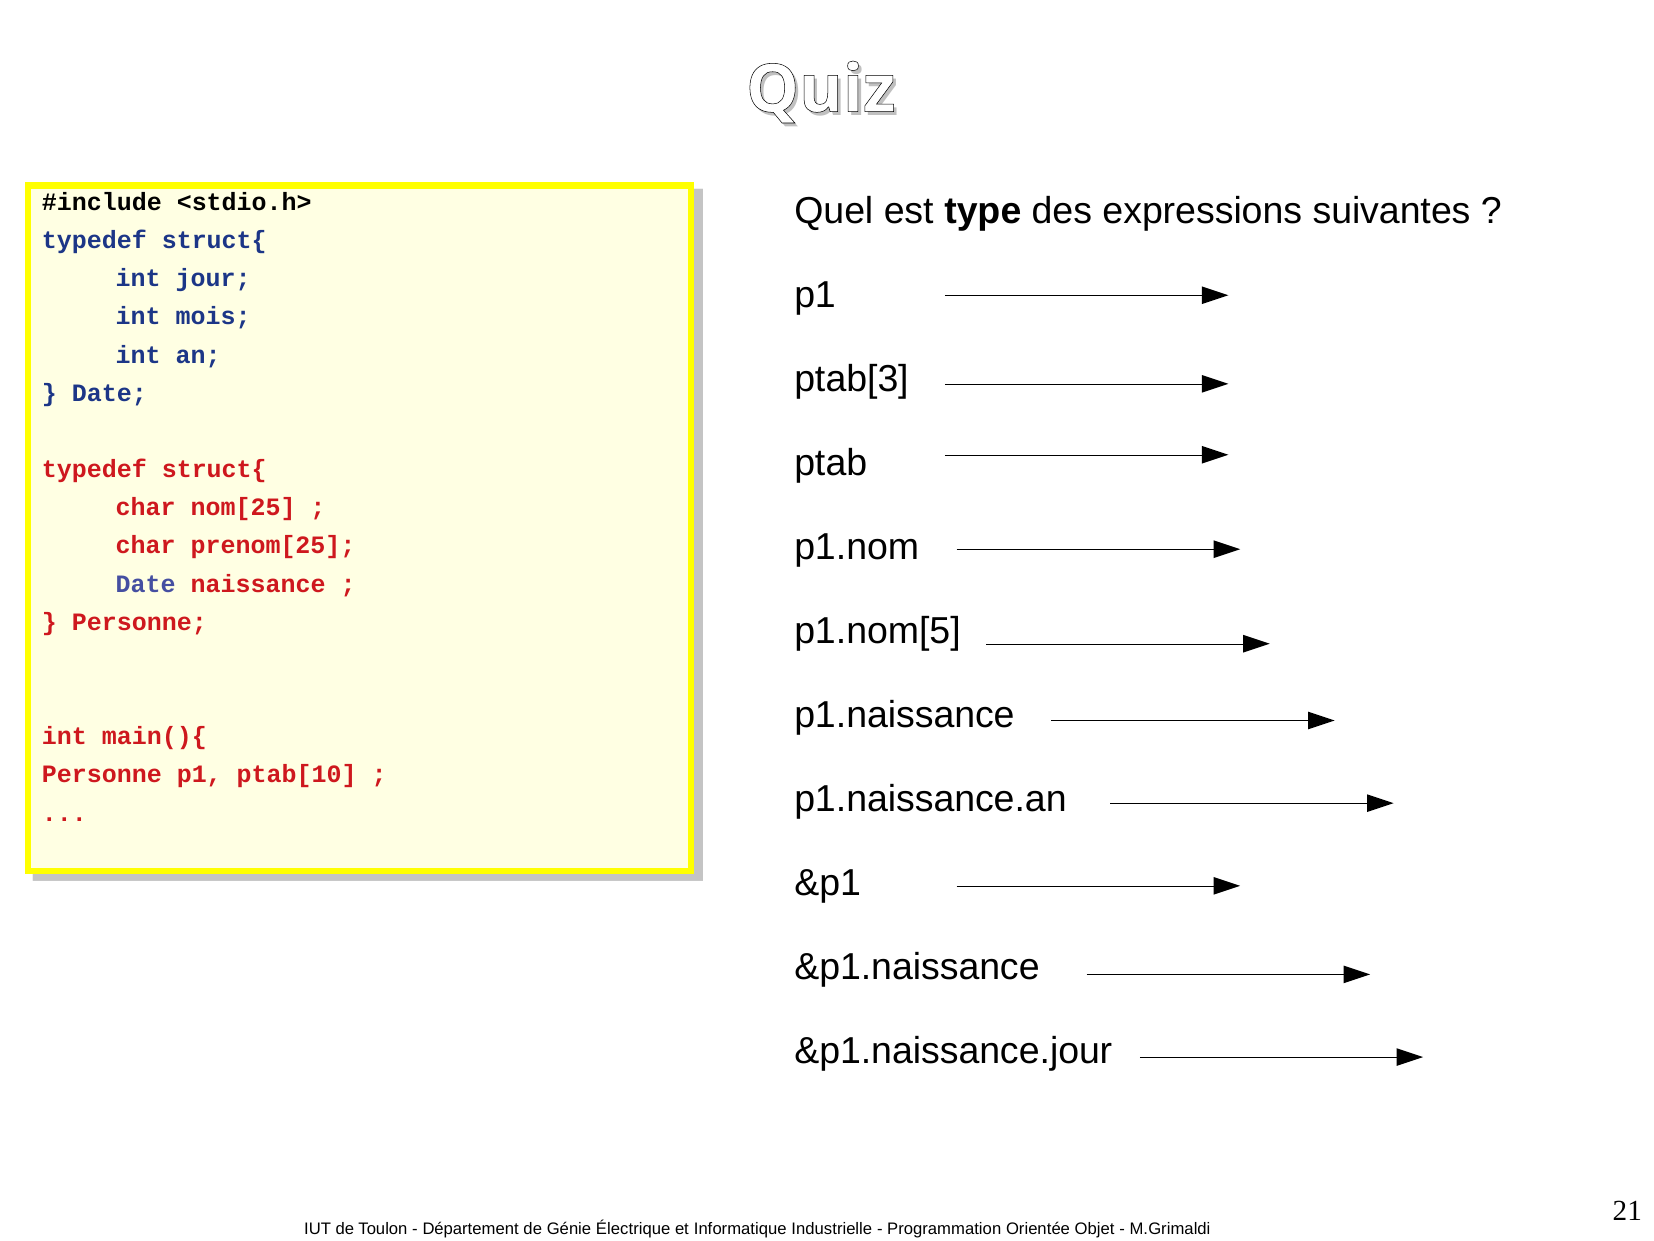

# Quiz
Quel est type des expressions suivantes ?
p1
ptab[3]
ptab
p1.nom
p1.nom[5]
p1.naissance
p1.naissance.an
&p1
&p1.naissance
&p1.naissance.jour
#include <stdio.h>
typedef struct{
	int jour;
	int mois;
	int an;
} Date;
typedef struct{
	char nom[25] ;
	char prenom[25];
	Date naissance ;
} Personne;
int main(){
Personne p1, ptab[10] ;
...